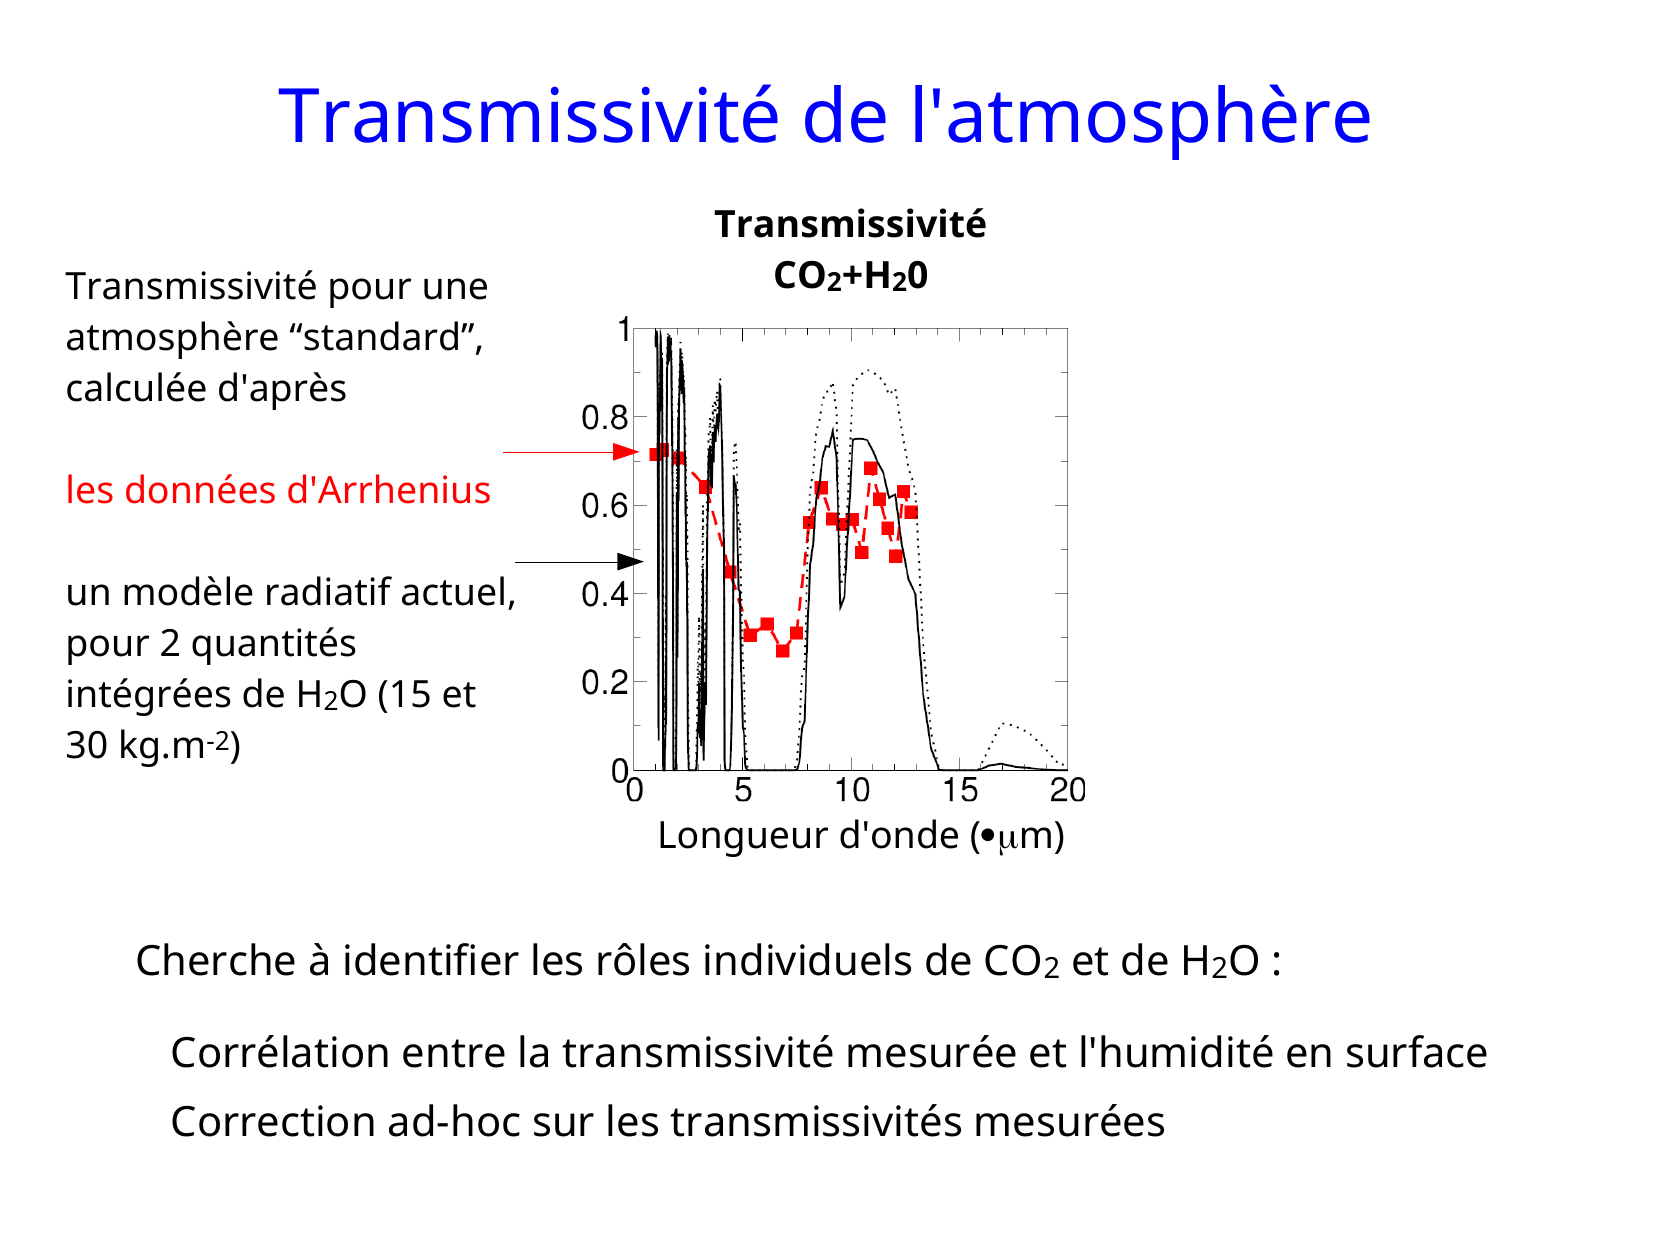

# Transmissivité de l'atmosphère
Transmissivité
CO2+H20
Transmissivité pour une atmosphère “standard”, calculée d'après
les données d'Arrhenius
un modèle radiatif actuel, pour 2 quantités intégrées de H2O (15 et 30 kg.m-2)
Longueur d'onde (m)
Cherche à identifier les rôles individuels de CO2 et de H2O :
Corrélation entre la transmissivité mesurée et l'humidité en surface
Correction ad-hoc sur les transmissivités mesurées